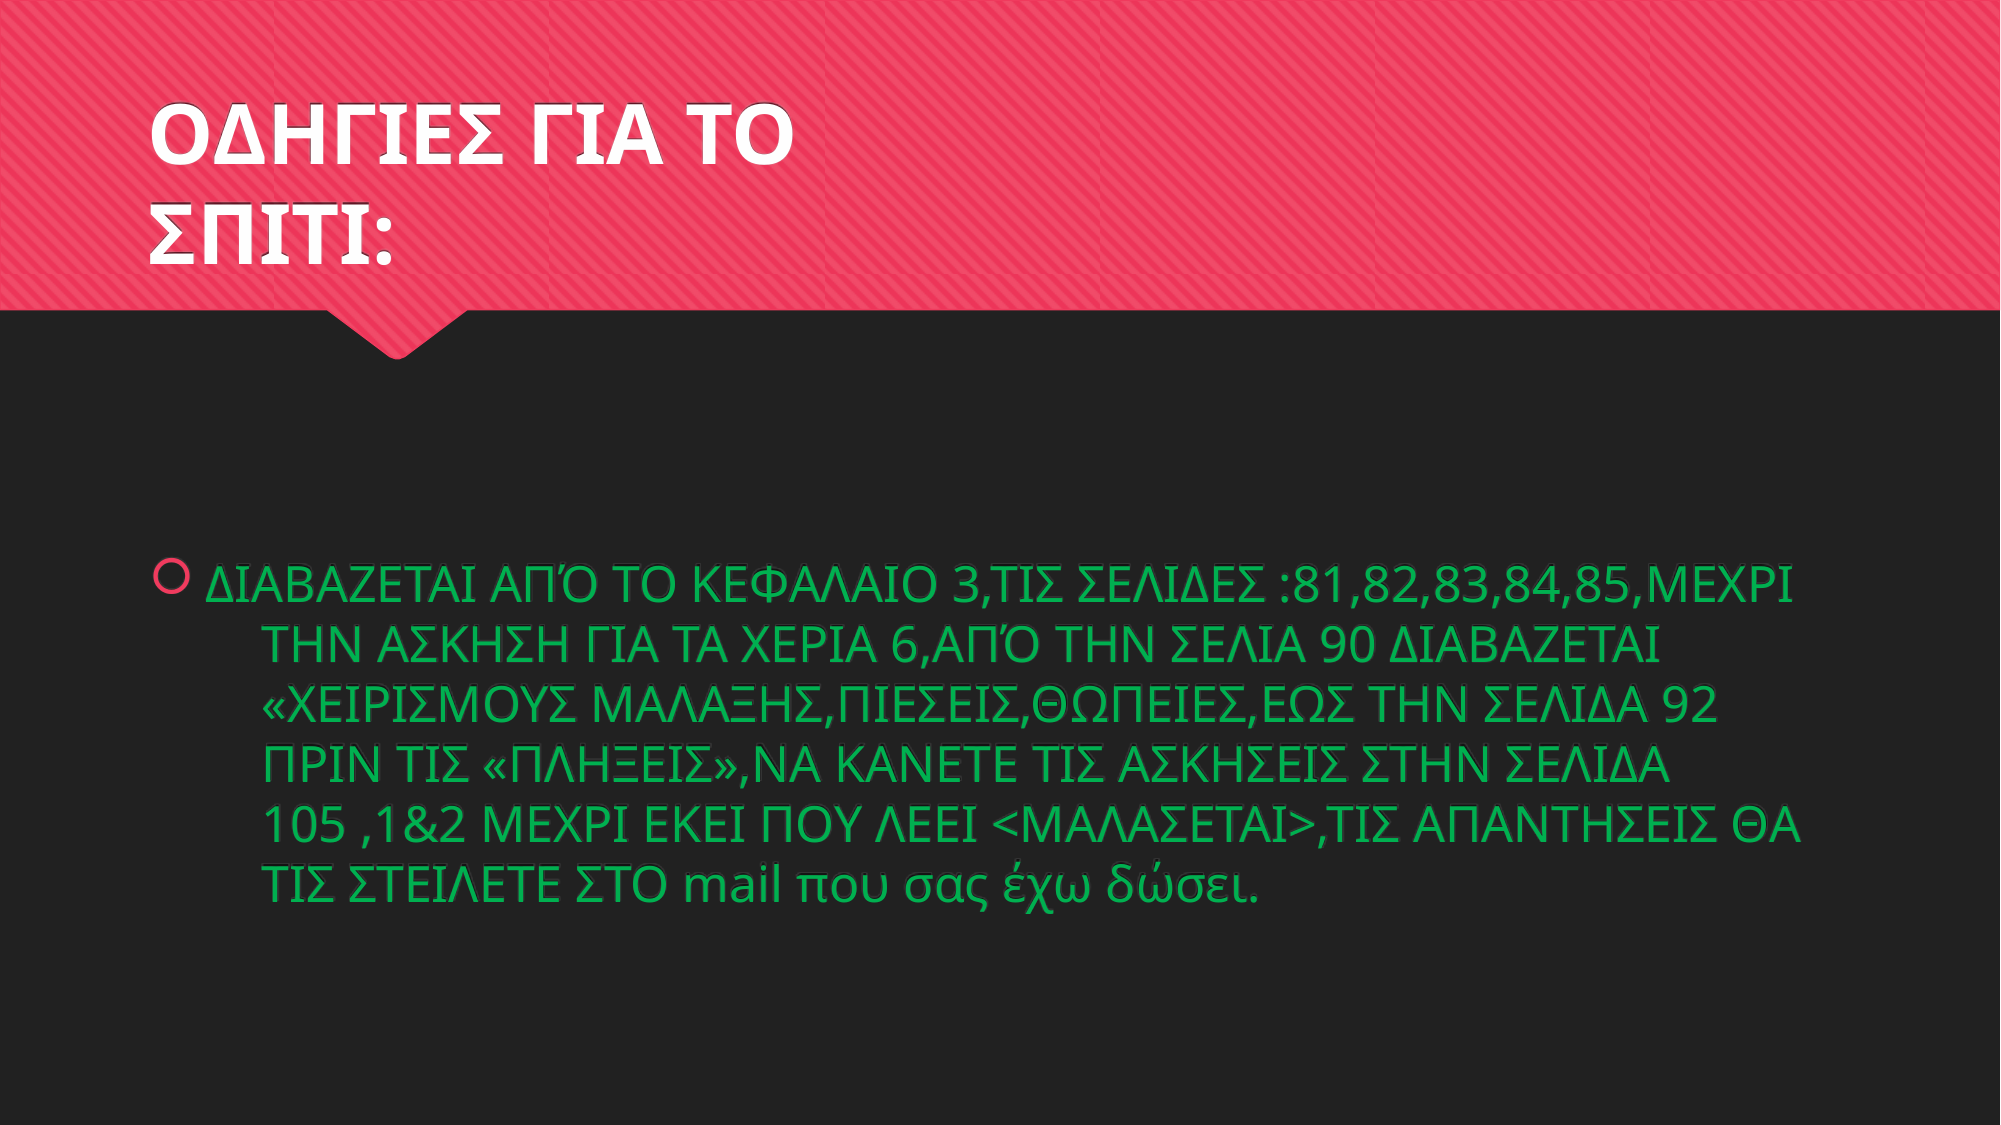

# ΟΔΗΓΙΕΣ ΓΙΑ ΤΟ ΣΠΙΤΙ:
ΔΙΑΒΑΖΕΤΑΙ ΑΠΌ ΤΟ ΚΕΦΑΛΑΙΟ 3,ΤΙΣ ΣΕΛΙΔΕΣ :81,82,83,84,85,ΜΕΧΡΙ ΤΗΝ ΑΣΚΗΣΗ ΓΙΑ ΤΑ ΧΕΡΙΑ 6,ΑΠΌ ΤΗΝ ΣΕΛΙΑ 90 ΔΙΑΒΑΖΕΤΑΙ «ΧΕΙΡΙΣΜΟΥΣ ΜΑΛΑΞΗΣ,ΠΙΕΣΕΙΣ,ΘΩΠΕΙΕΣ,ΕΩΣ ΤΗΝ ΣΕΛΙΔΑ 92 ΠΡΙΝ ΤΙΣ «ΠΛΗΞΕΙΣ»,ΝΑ ΚΑΝΕΤΕ ΤΙΣ ΑΣΚΗΣΕΙΣ ΣΤΗΝ ΣΕΛΙΔΑ 105 ,1&2 ΜΕΧΡΙ ΕΚΕΙ ΠΟΥ ΛΕΕΙ <ΜΑΛΑΣΕΤΑΙ>,ΤΙΣ ΑΠΑΝΤΗΣΕΙΣ ΘΑ ΤΙΣ ΣΤΕΙΛΕΤΕ ΣΤΟ mail που σας έχω δώσει.